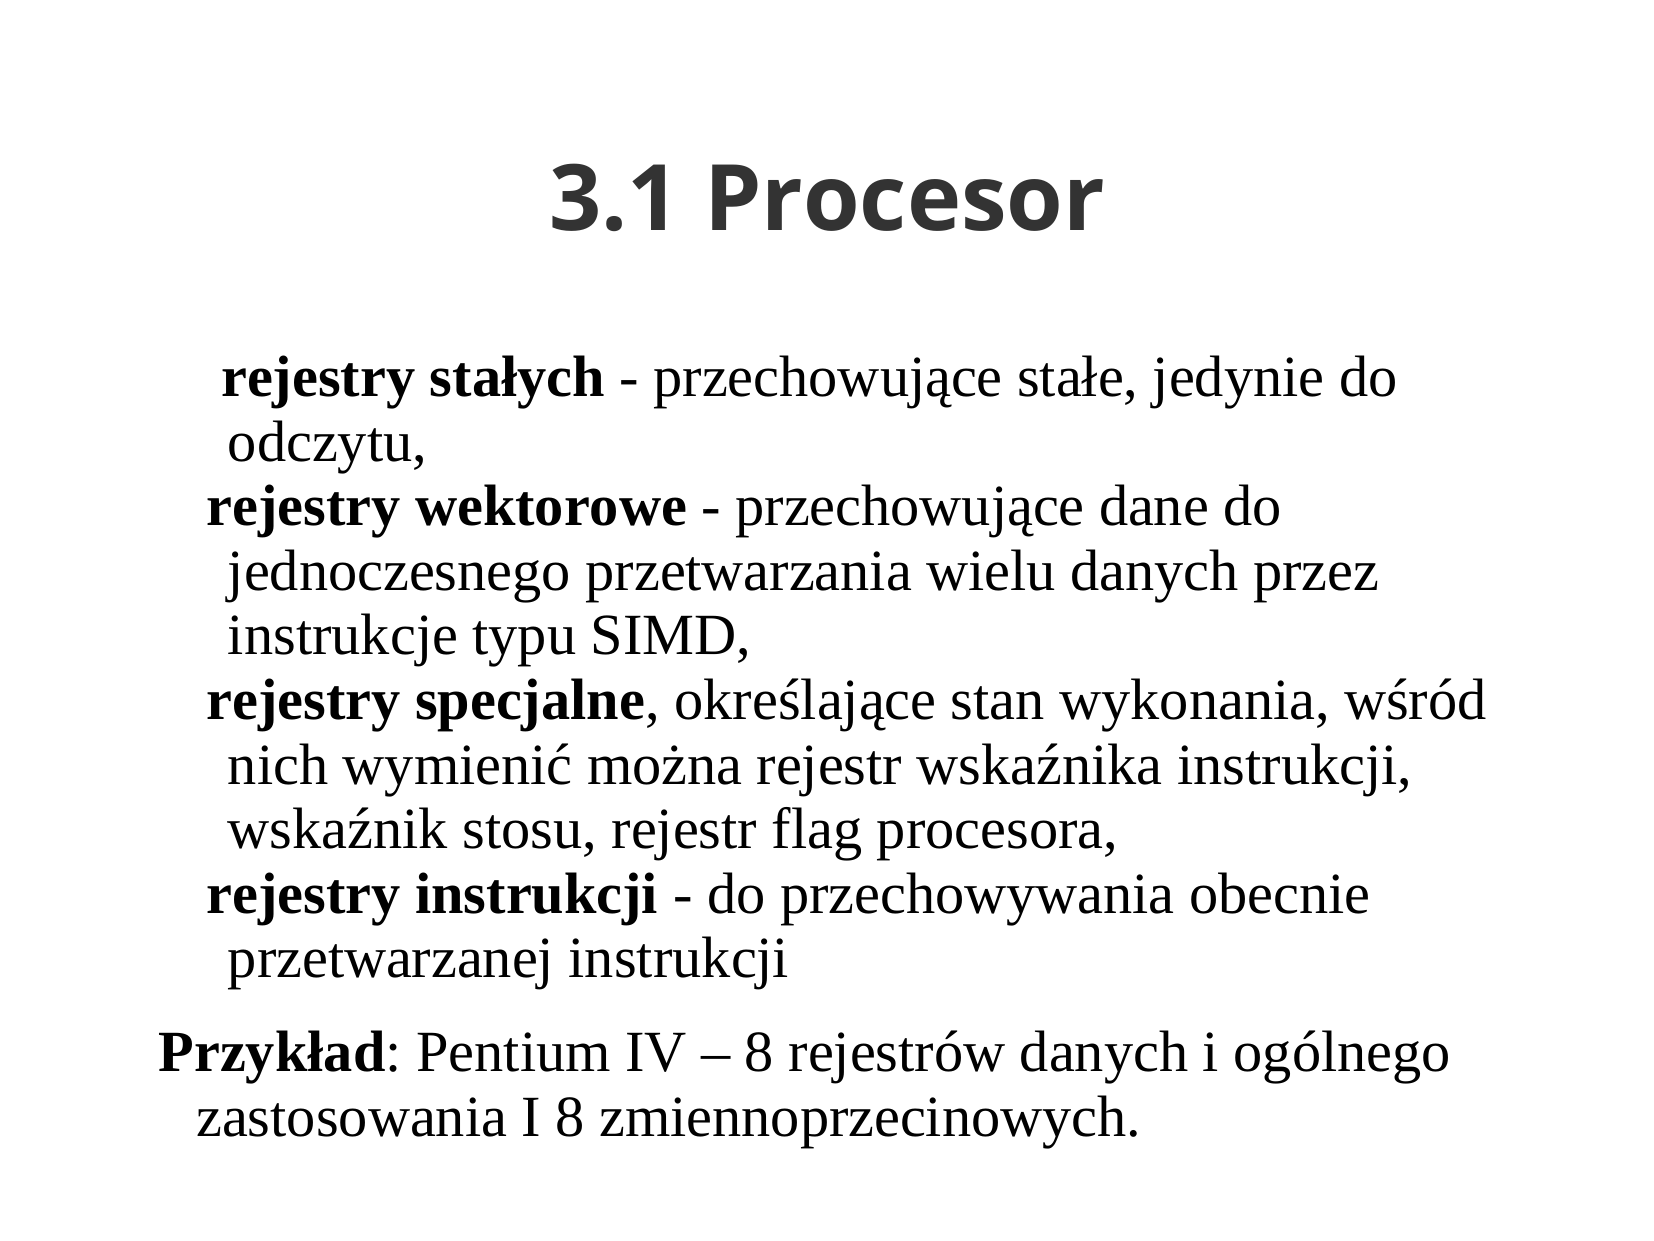

# 3.1 Procesor
 rejestry stałych - przechowujące stałe, jedynie do odczytu,
 rejestry wektorowe - przechowujące dane do jednoczesnego przetwarzania wielu danych przez instrukcje typu SIMD,
 rejestry specjalne, określające stan wykonania, wśród nich wymienić można rejestr wskaźnika instrukcji, wskaźnik stosu, rejestr flag procesora,
 rejestry instrukcji - do przechowywania obecnie przetwarzanej instrukcji
Przykład: Pentium IV – 8 rejestrów danych i ogólnego zastosowania I 8 zmiennoprzecinowych.